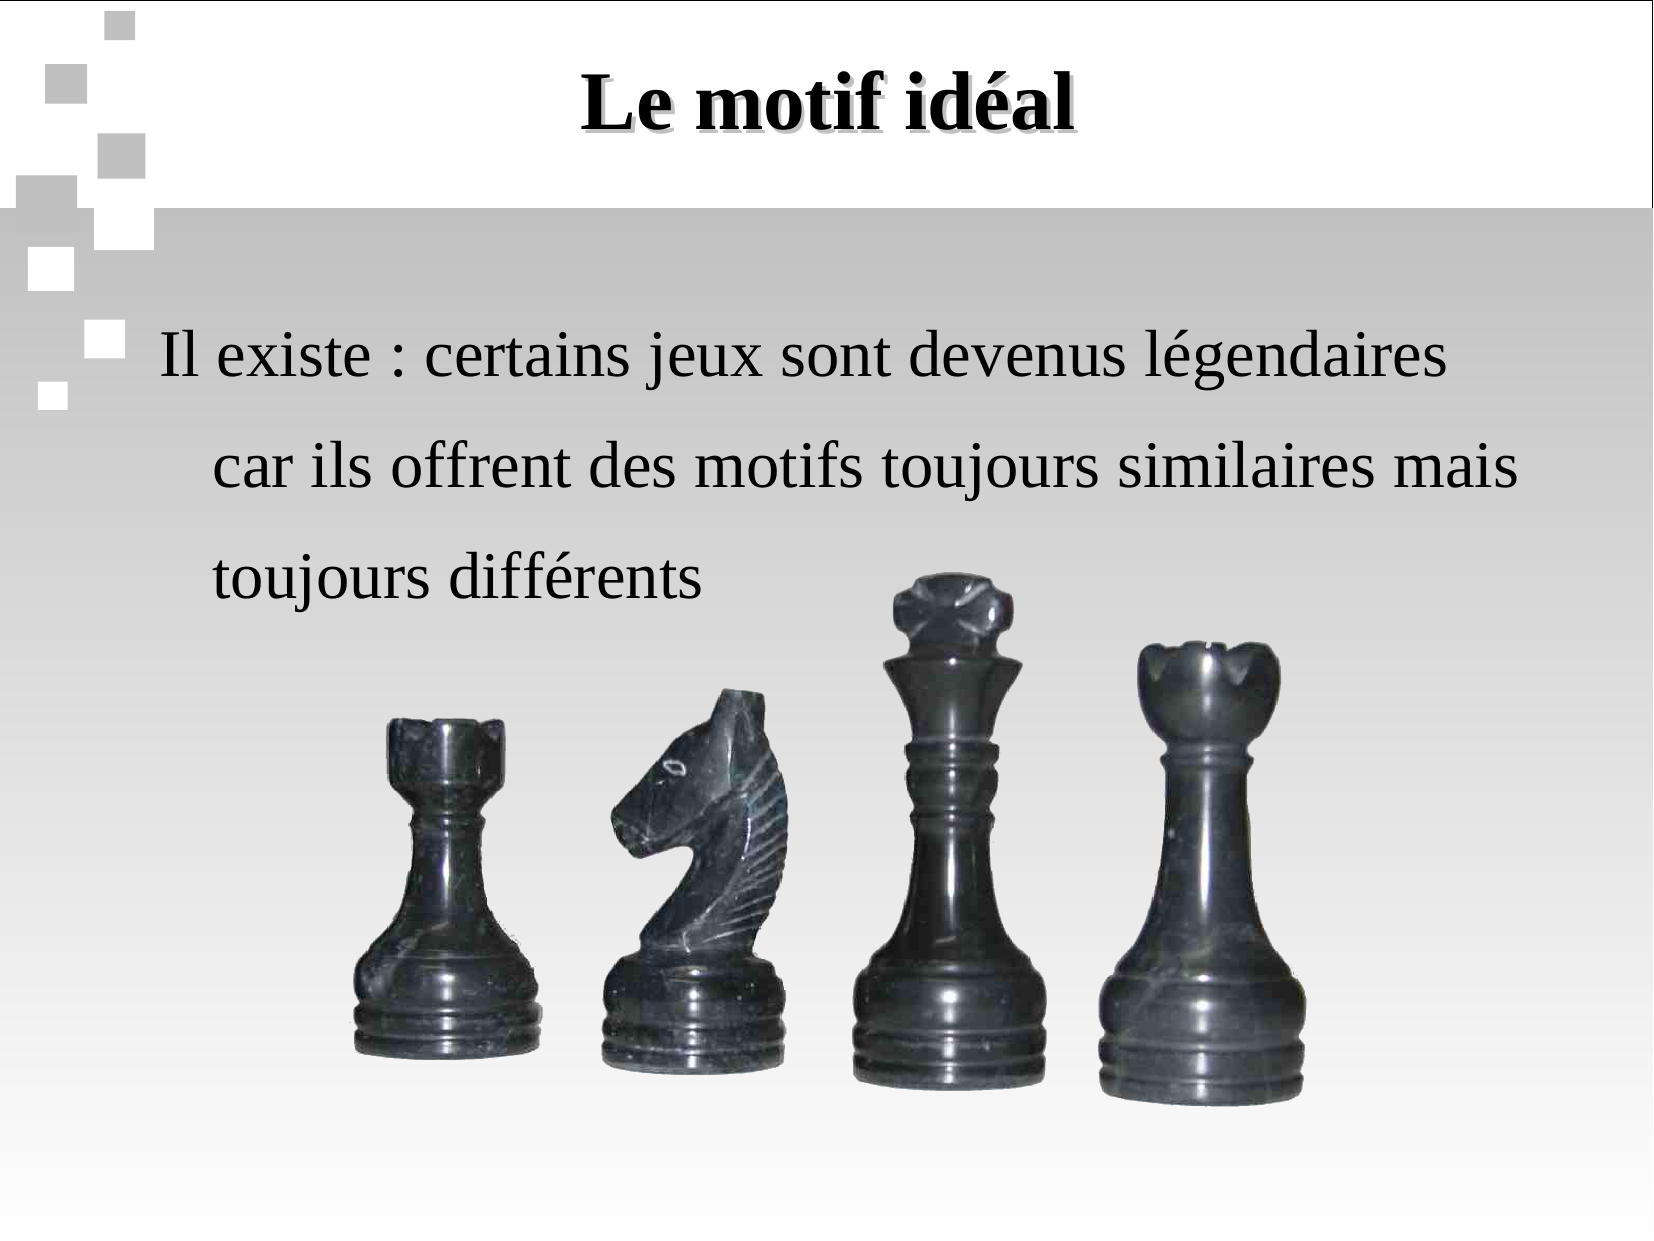

Le motif idéal
# Il existe : certains jeux sont devenus légendaires car ils offrent des motifs toujours similaires mais toujours différents